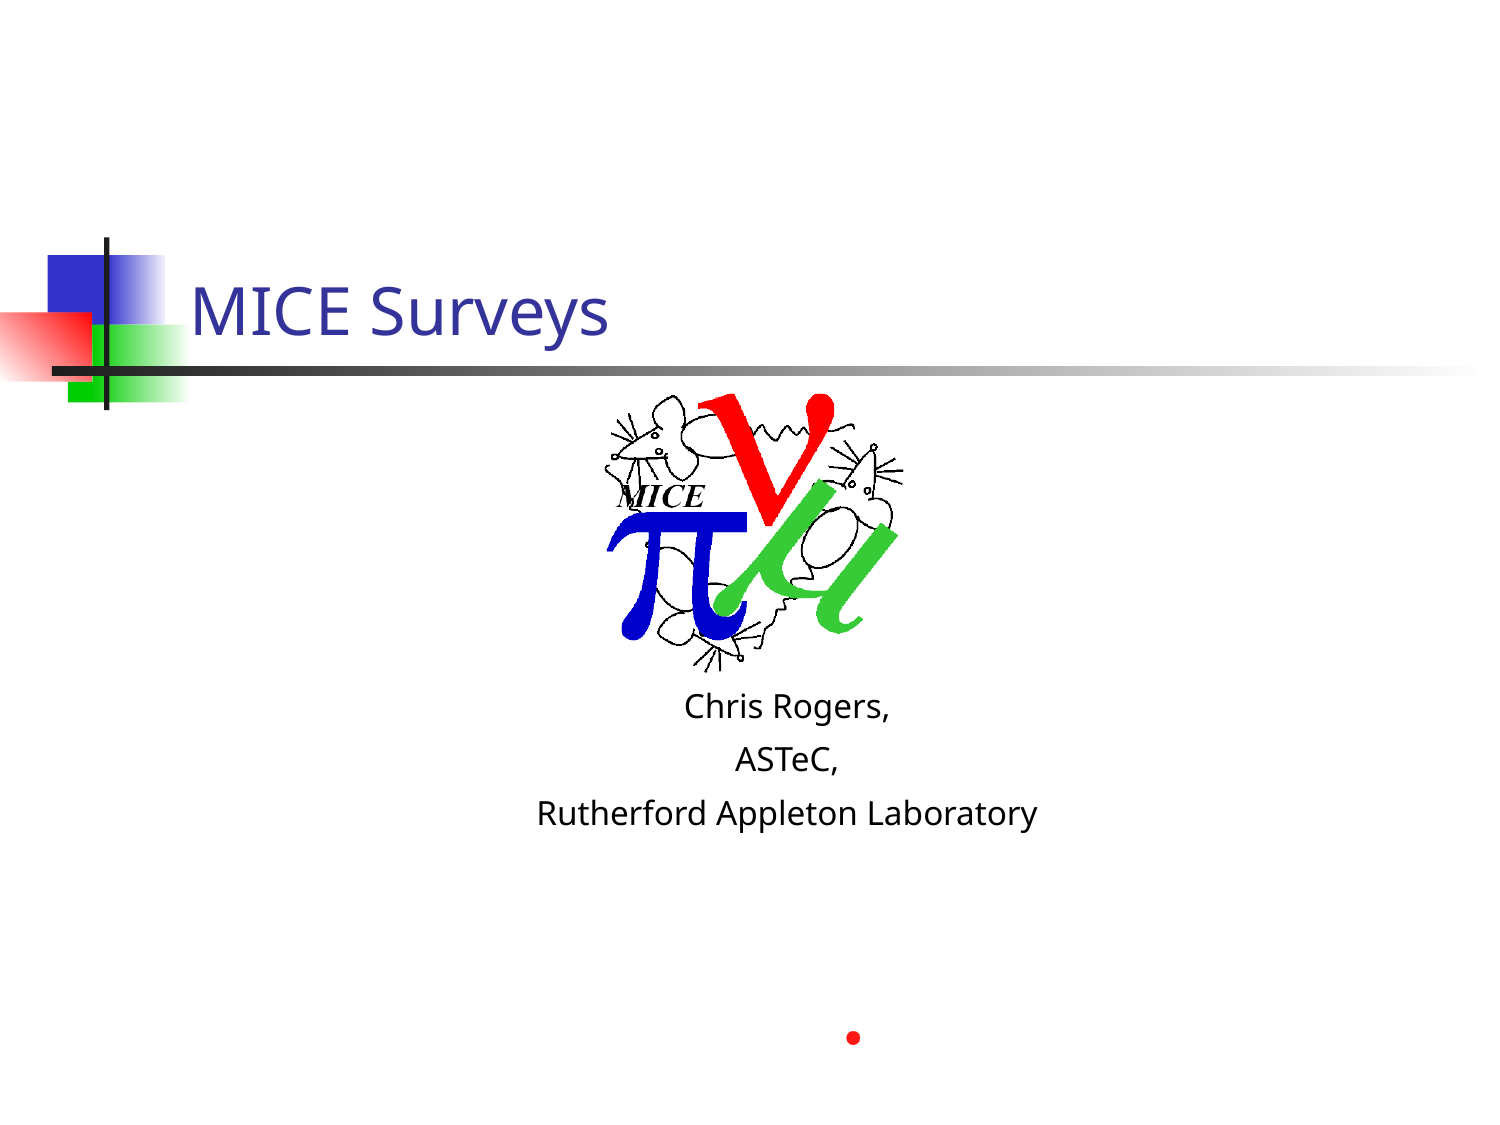

# MICE Surveys
Chris Rogers,
ASTeC,
Rutherford Appleton Laboratory